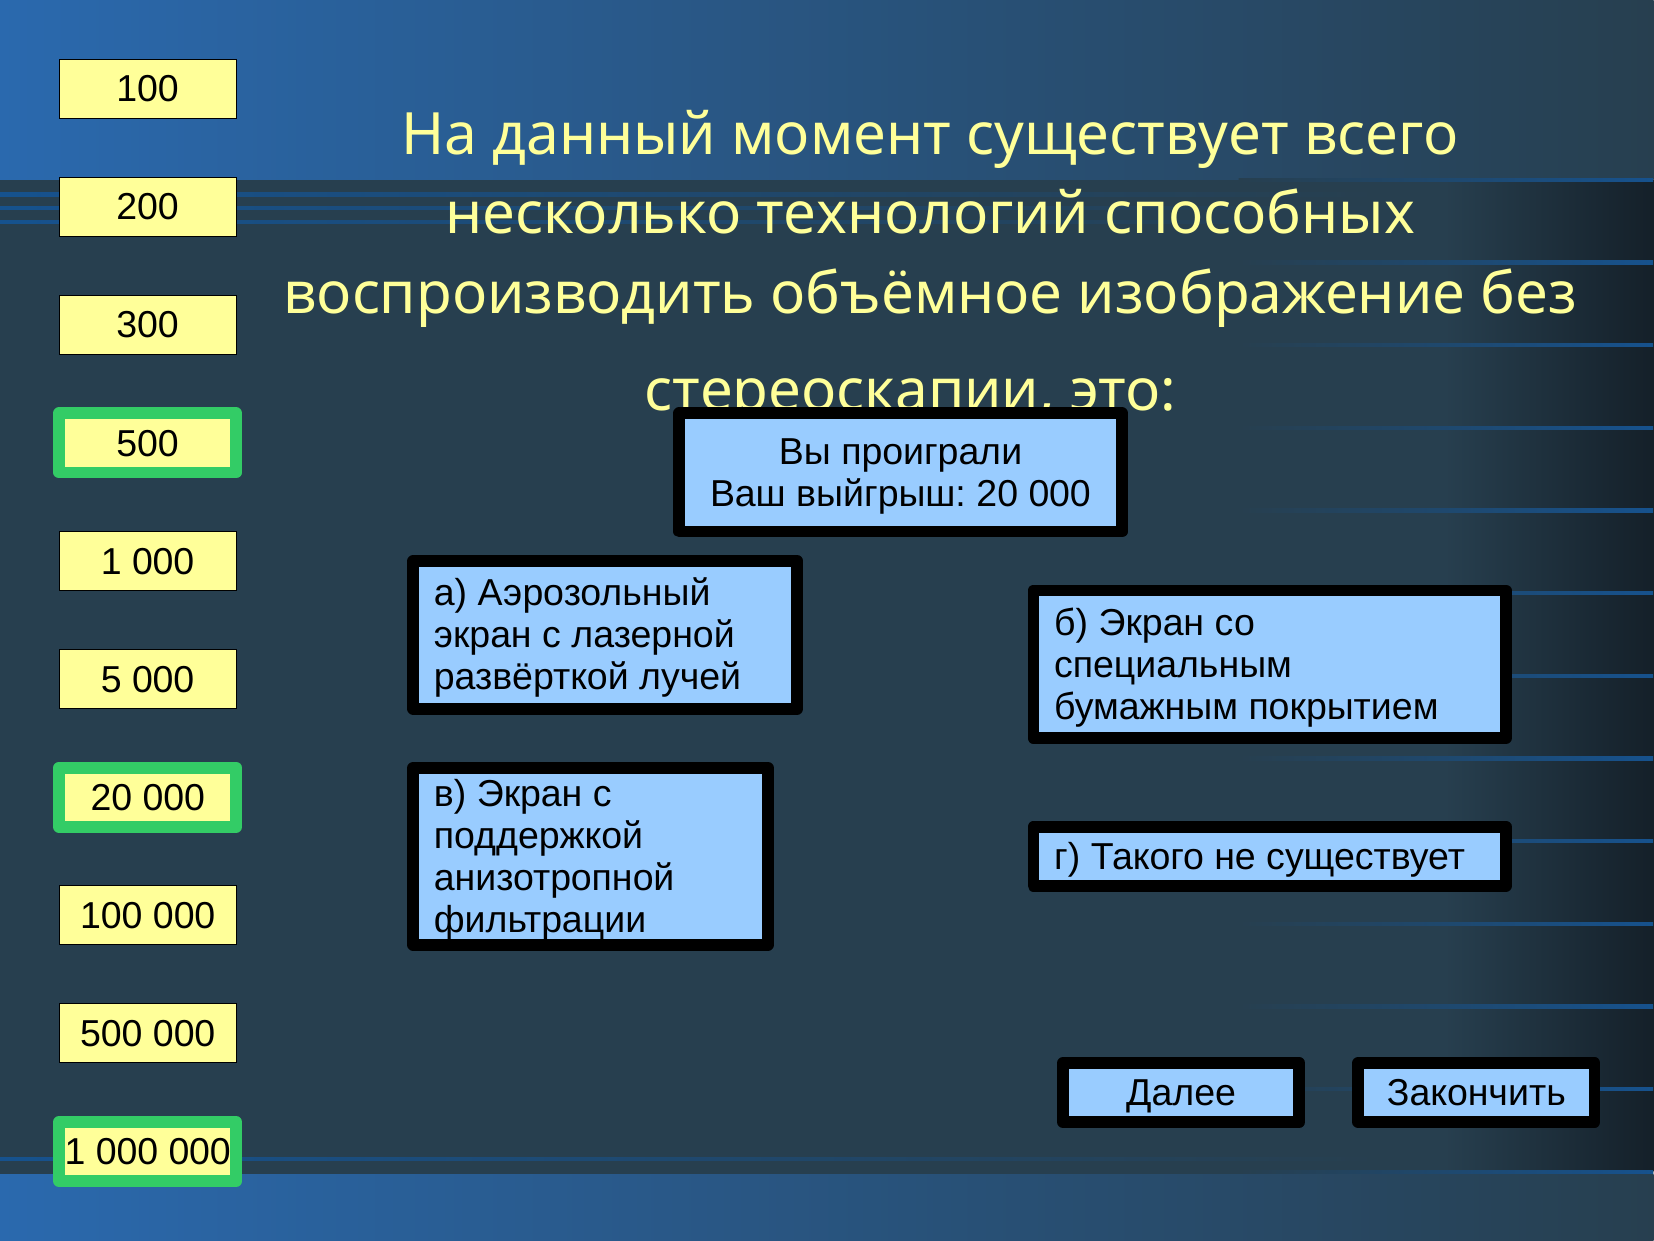

100
На данный момент существует всего несколько технологий способных воспроизводить объёмное изображение без стереоскапии, это:
200
300
500
Вы проиграли
Ваш выйгрыш: 20 000
1 000
а) Аэрозольный экран с лазерной развёрткой лучей
б) Экран со специальным бумажным покрытием
5 000
20 000
в) Экран с поддержкой анизотропной фильтрации
г) Такого не существует
100 000
500 000
Далее
Закончить
1 000 000